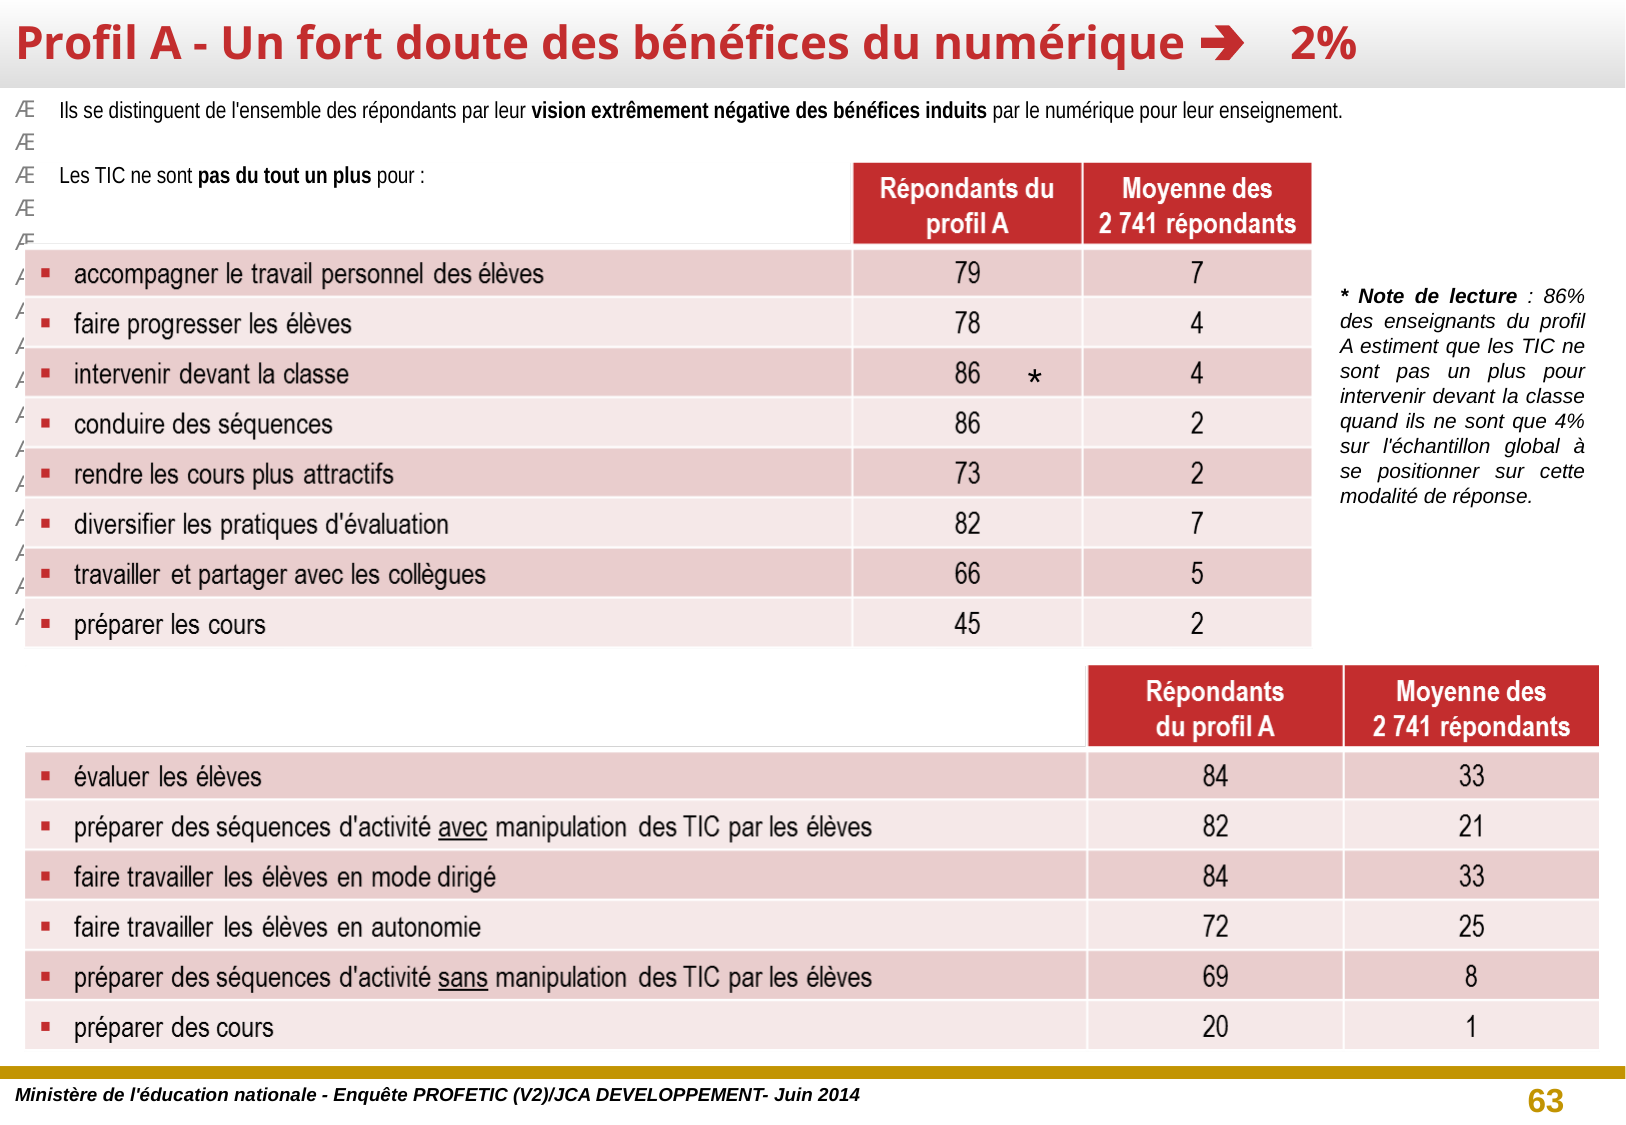

# Profil A - Un fort doute des bénéfices du numérique 	2%
Ils se distinguent de l'ensemble des répondants par leur vision extrêmement négative des bénéfices induits par le numérique pour leur enseignement.
Les TIC ne sont pas du tout un plus pour :
Aussi, n'est-il pas surprenant de constater que ce sont des non utilisateurs du numérique.
Une large proportion dit ne jamais les utiliser pour :
* Note de lecture : 86% des enseignants du profil A estiment que les TIC ne sont pas un plus pour intervenir devant la classe quand ils ne sont que 4% sur l'échantillon global à se positionner sur cette modalité de réponse.
*
Ministère de l'éducation nationale - Enquête PROFETIC (V2)/JCA DEVELOPPEMENT- Juin 2014